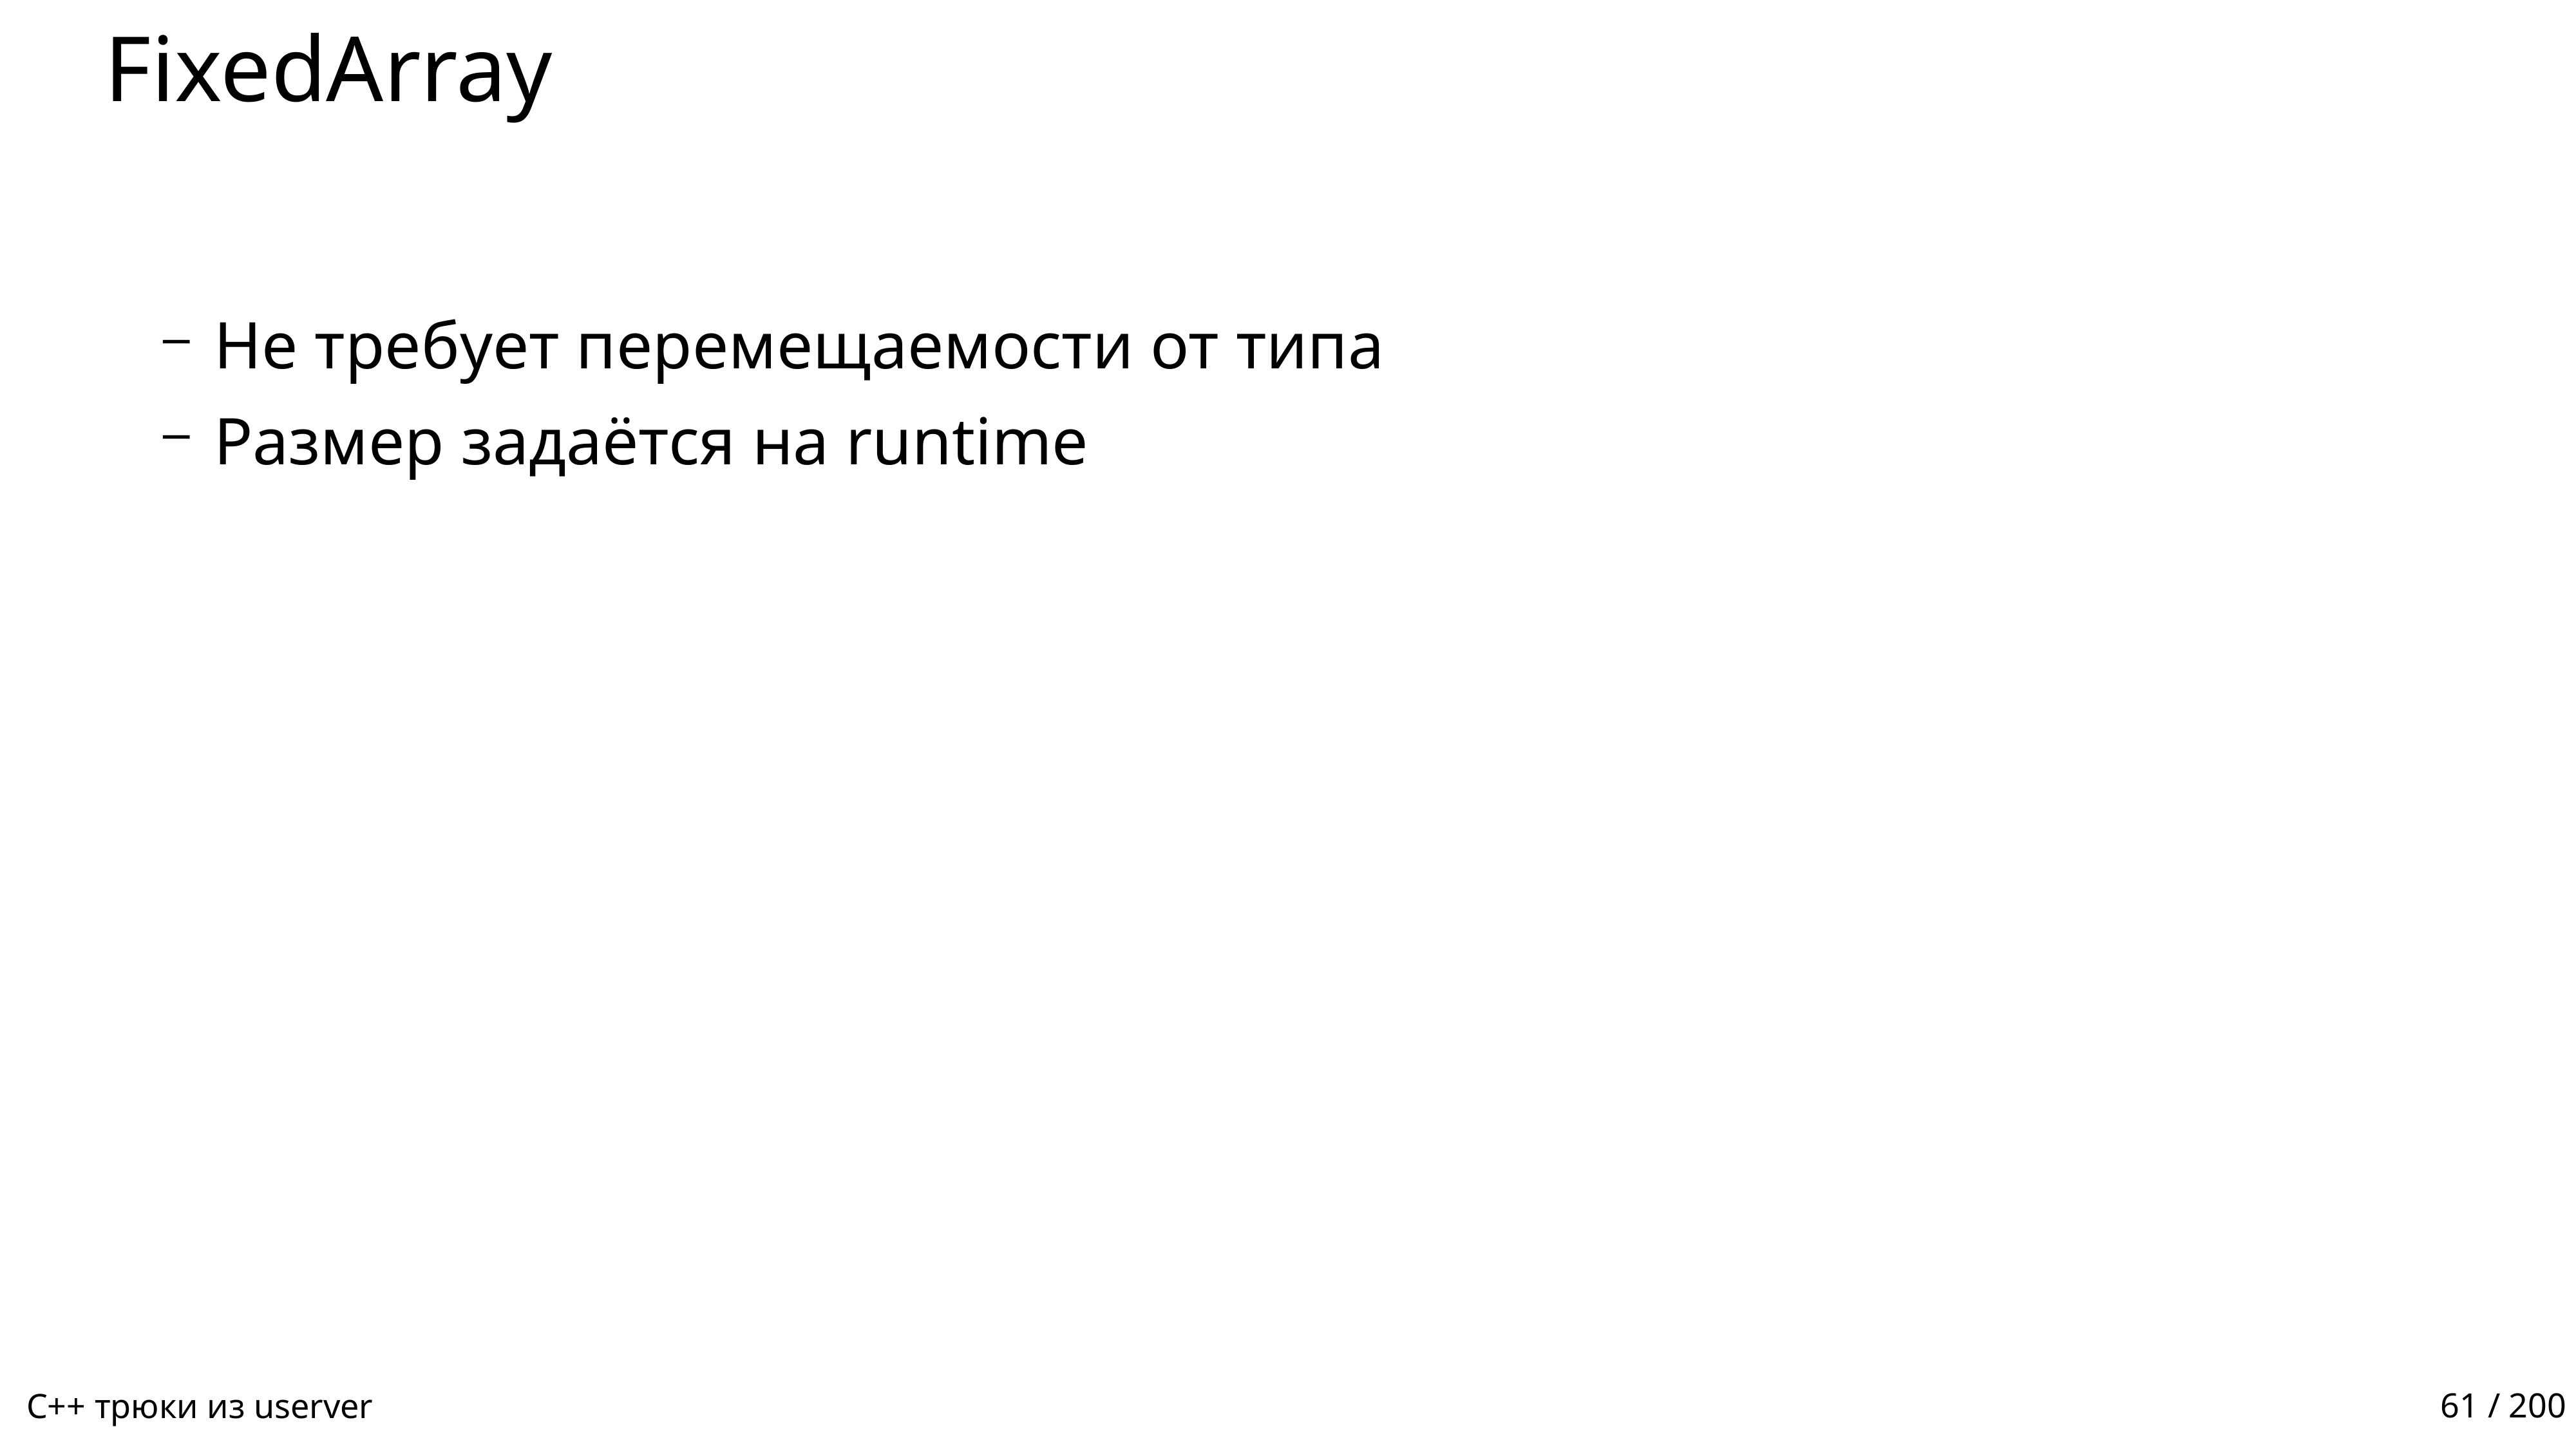

FixedArray
# Не требует перемещаемости от типа
 Размер задаётся на runtime
C++ трюки из userver